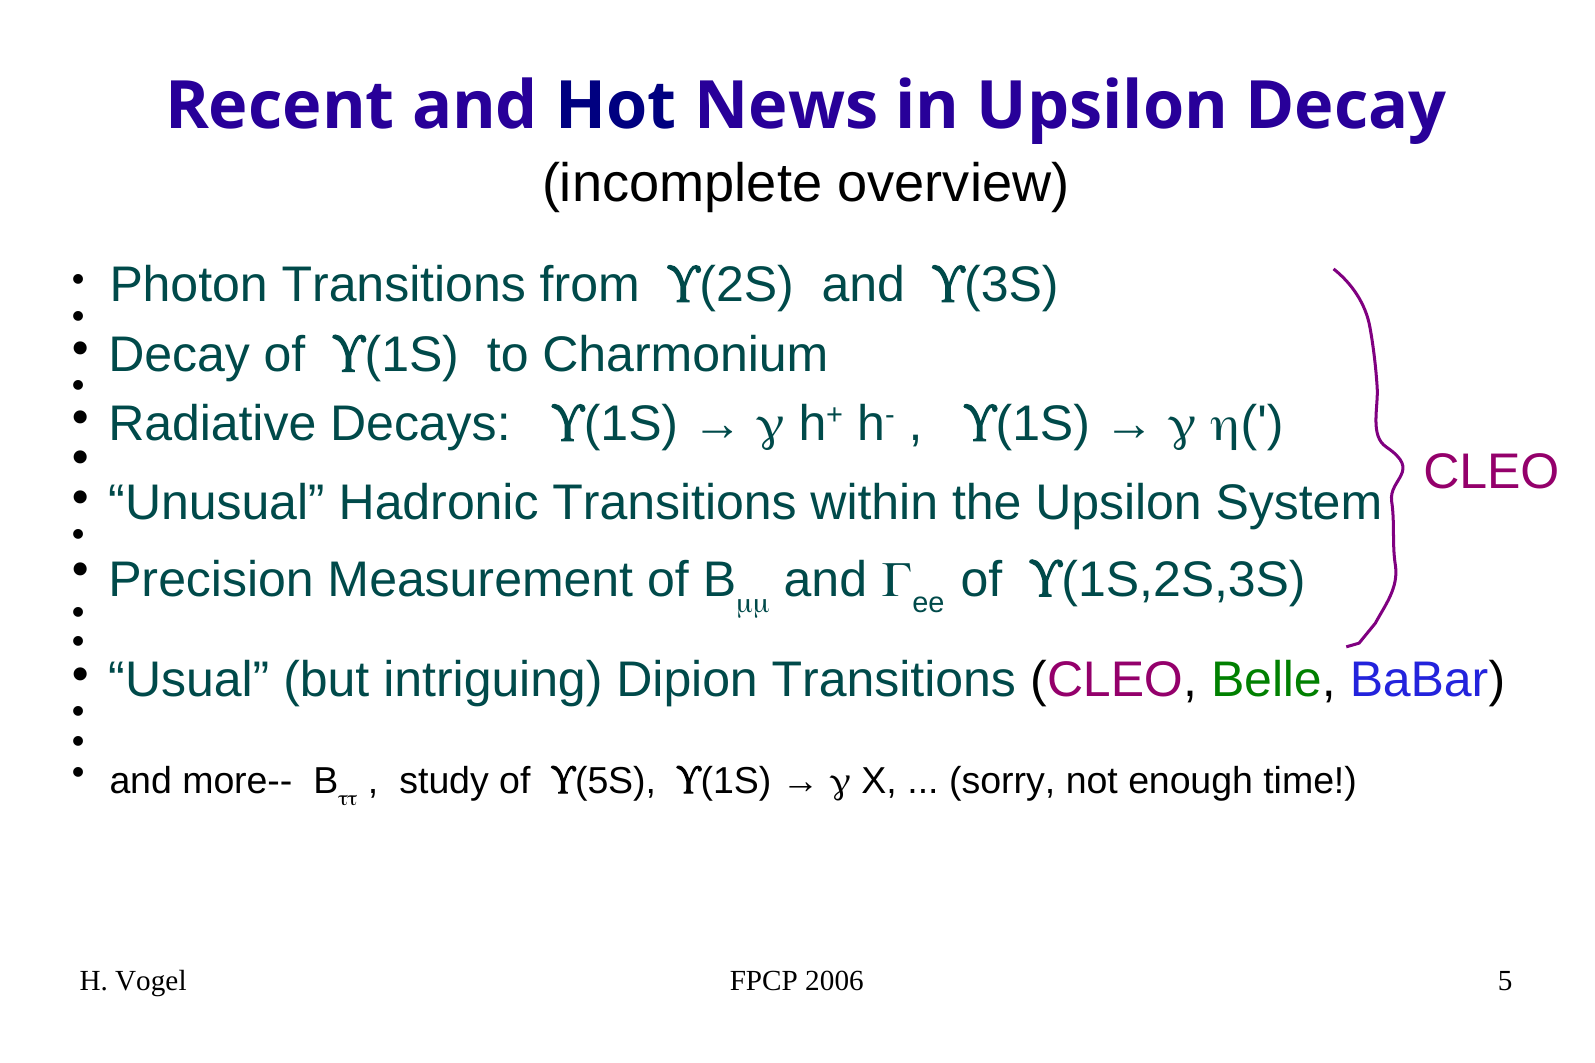

# Recent and Hot News in Upsilon Decay (incomplete overview)
 Photon Transitions from (2S) and (3S)
 Decay of (1S) to Charmonium
 Radiative Decays: (1S) →  h+ h- , (1S) →  (')
 “Unusual” Hadronic Transitions within the Upsilon System
 Precision Measurement of B and ee of (1S,2S,3S)
 “Usual” (but intriguing) Dipion Transitions (CLEO, Belle, BaBar)
 and more-- B , study of (5S), (1S) →  X, ... (sorry, not enough time!)
CLEO
H. Vogel
FPCP 2006
5